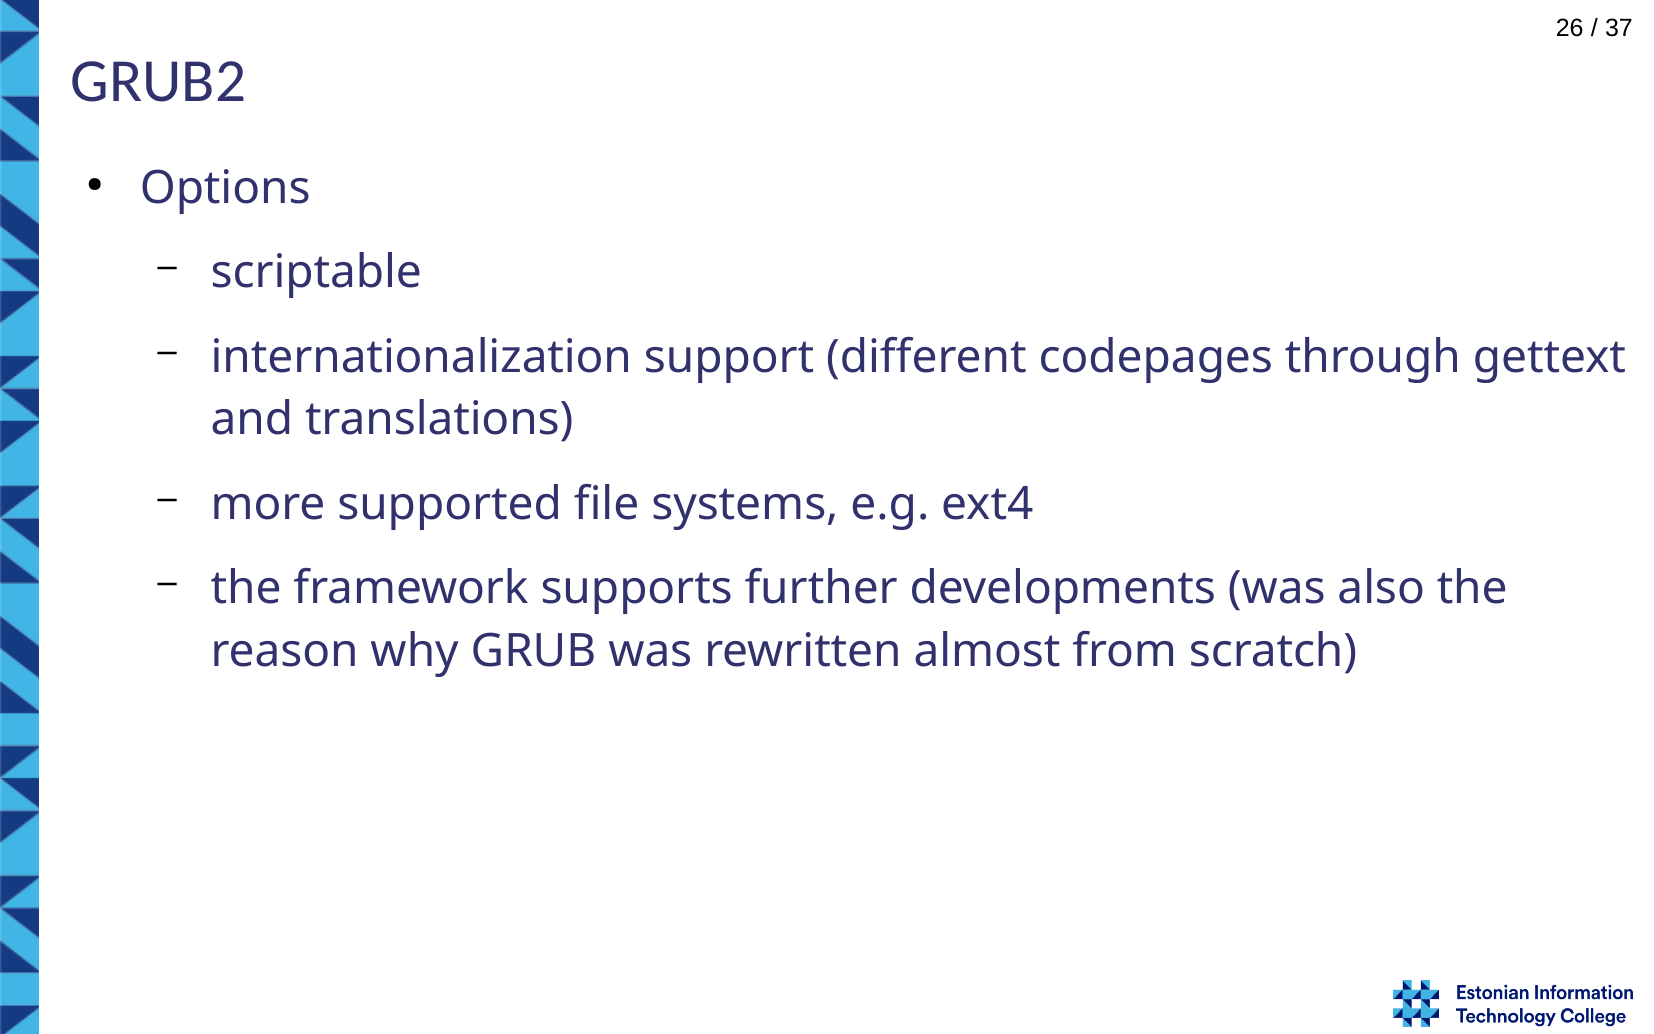

# GRUB2
Options
scriptable
internationalization support (different codepages through gettext and translations)
more supported file systems, e.g. ext4
the framework supports further developments (was also the reason why GRUB was rewritten almost from scratch)